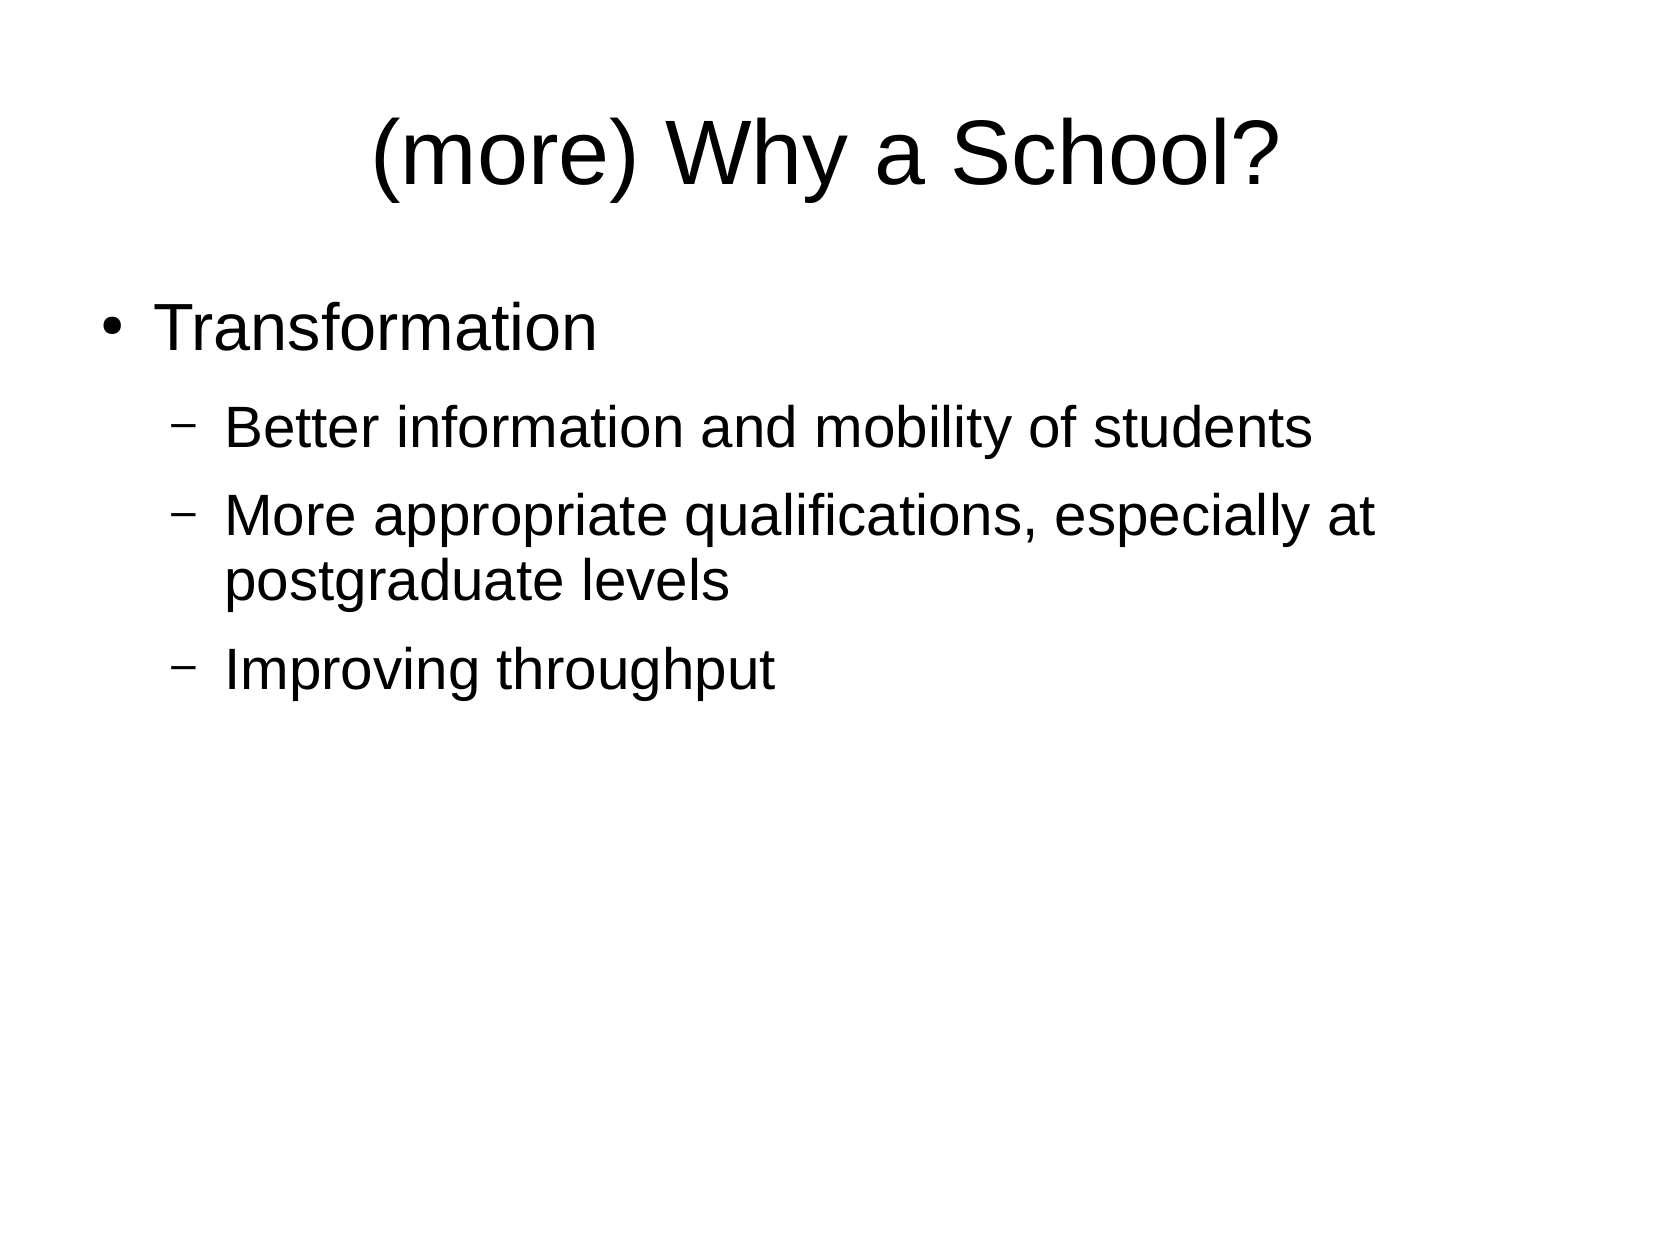

# (more) Why a School?
Transformation
Better information and mobility of students
More appropriate qualifications, especially at postgraduate levels
Improving throughput